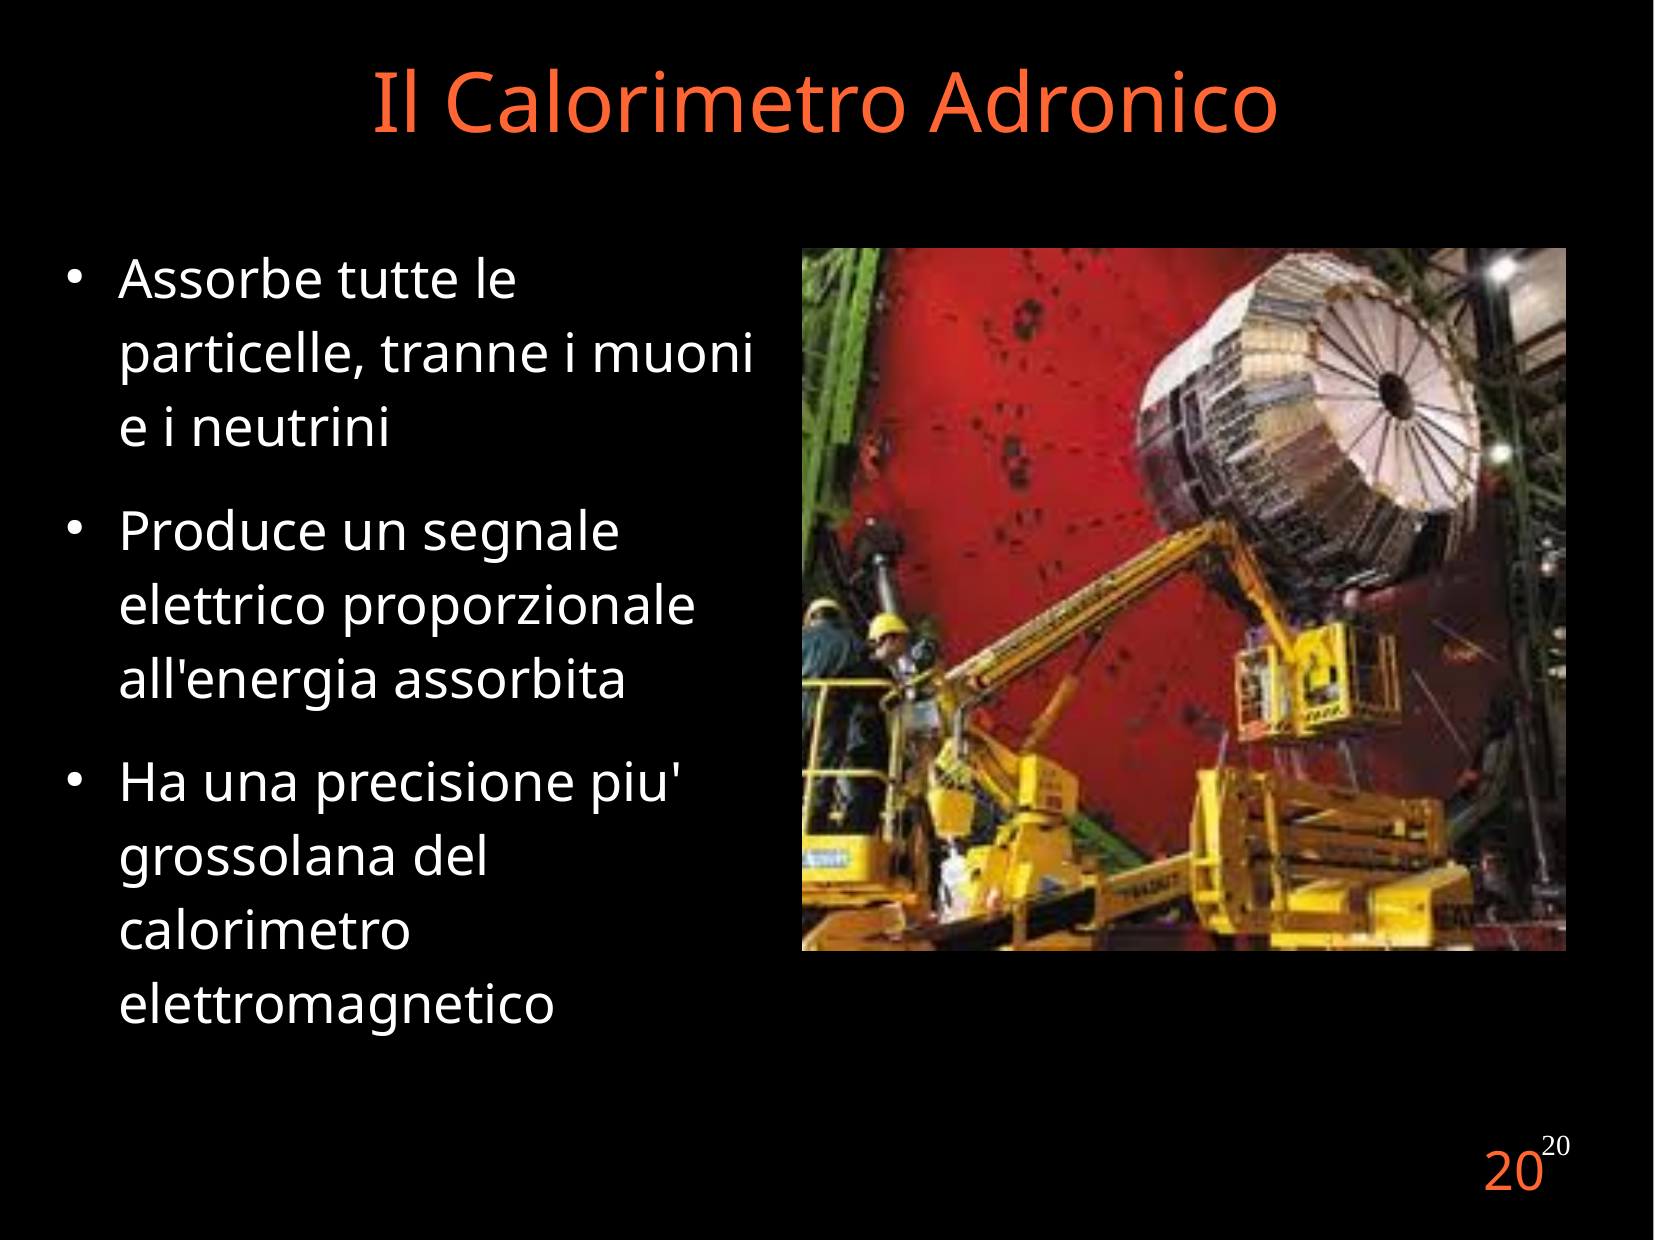

# Il Calorimetro Adronico
Assorbe tutte le particelle, tranne i muoni e i neutrini
Produce un segnale elettrico proporzionale all'energia assorbita
Ha una precisione piu' grossolana del calorimetro elettromagnetico
20